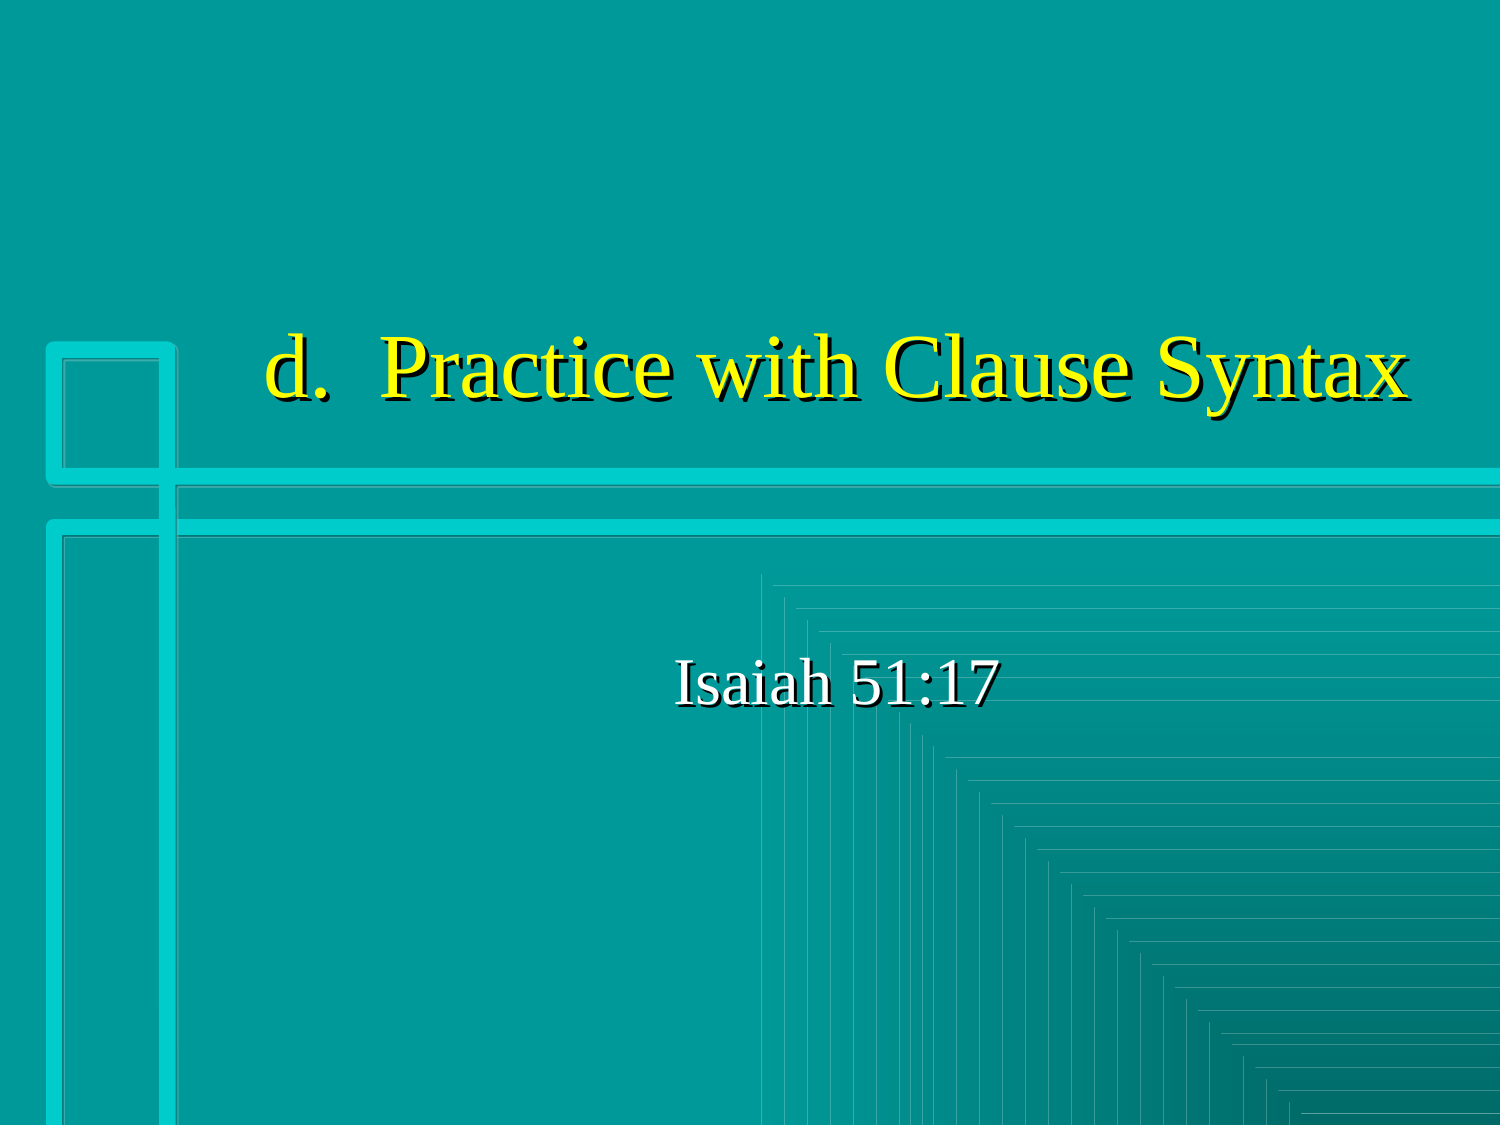

# d. Practice with Clause Syntax
Isaiah 51:17